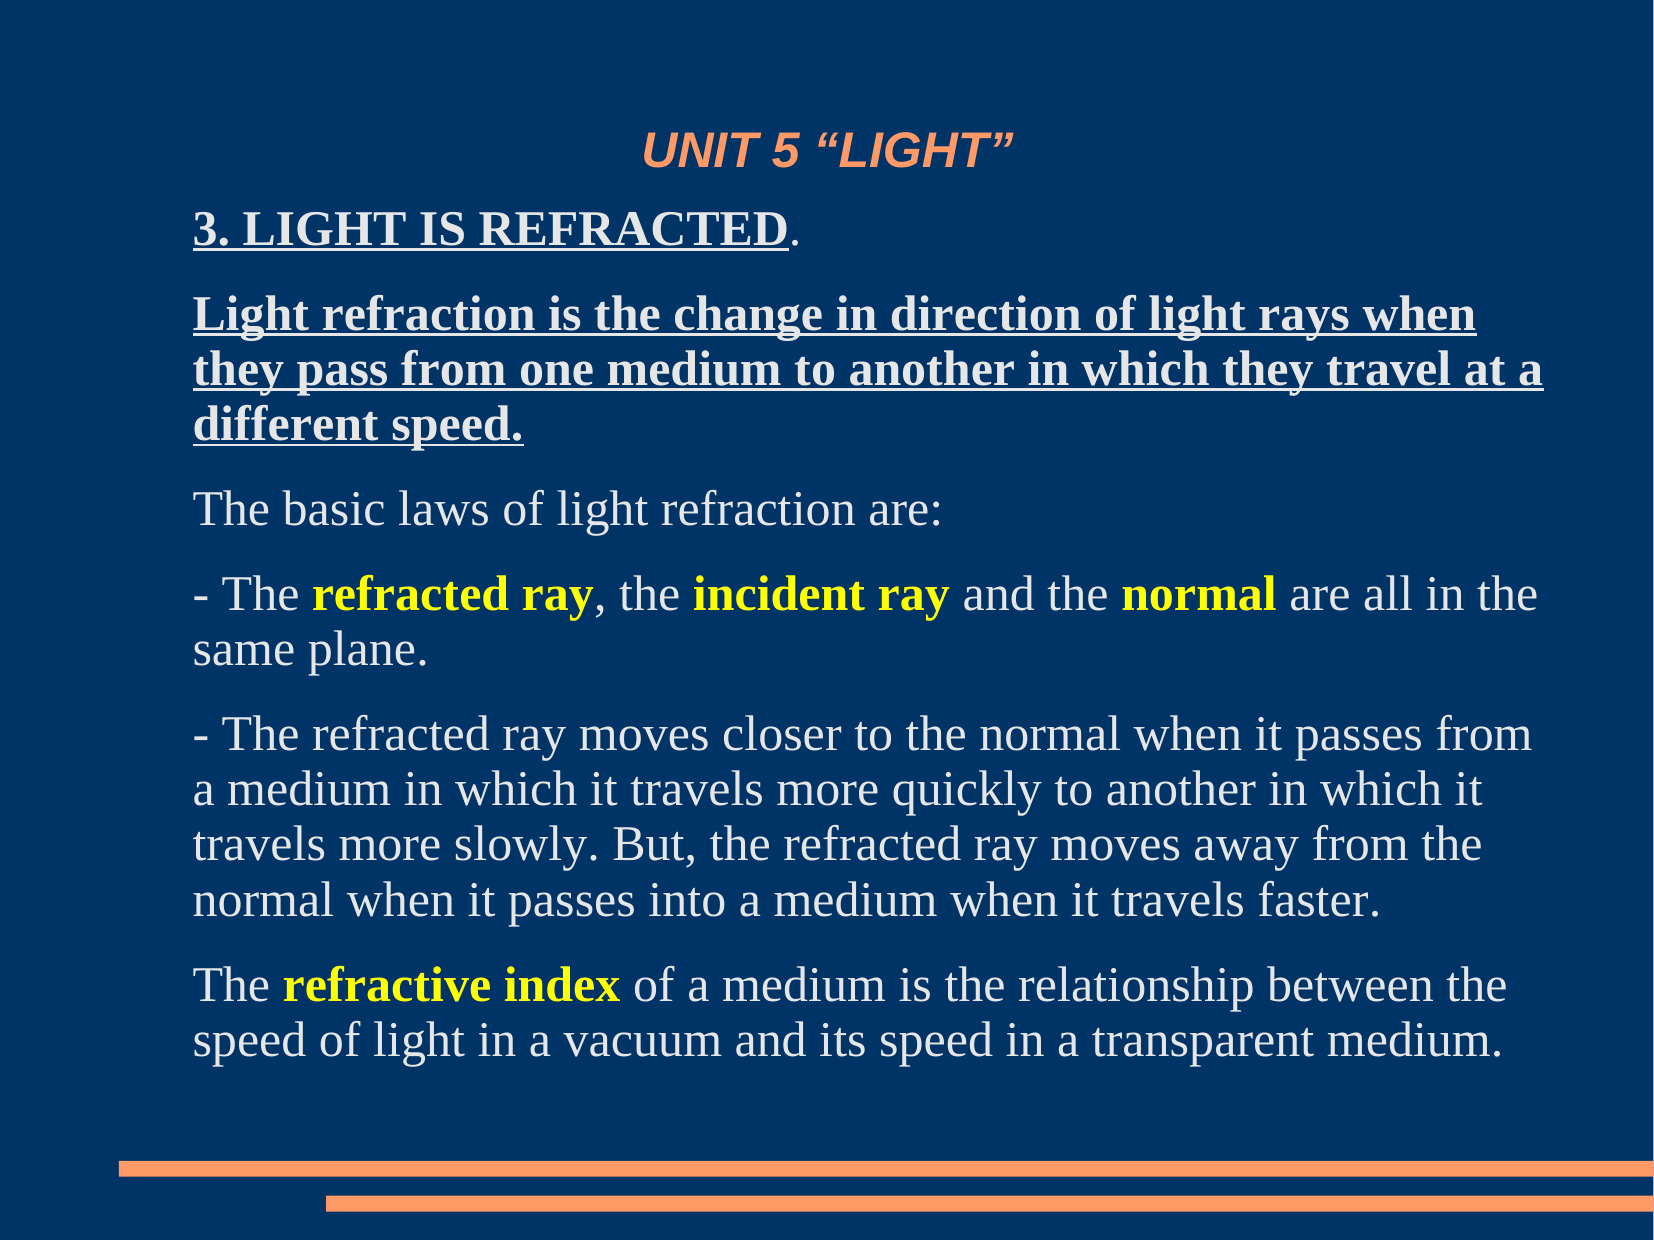

# UNIT 5 “LIGHT”
3. LIGHT IS REFRACTED.
Light refraction is the change in direction of light rays when they pass from one medium to another in which they travel at a different speed.
The basic laws of light refraction are:
- The refracted ray, the incident ray and the normal are all in the same plane.
- The refracted ray moves closer to the normal when it passes from a medium in which it travels more quickly to another in which it travels more slowly. But, the refracted ray moves away from the normal when it passes into a medium when it travels faster.
The refractive index of a medium is the relationship between the speed of light in a vacuum and its speed in a transparent medium.